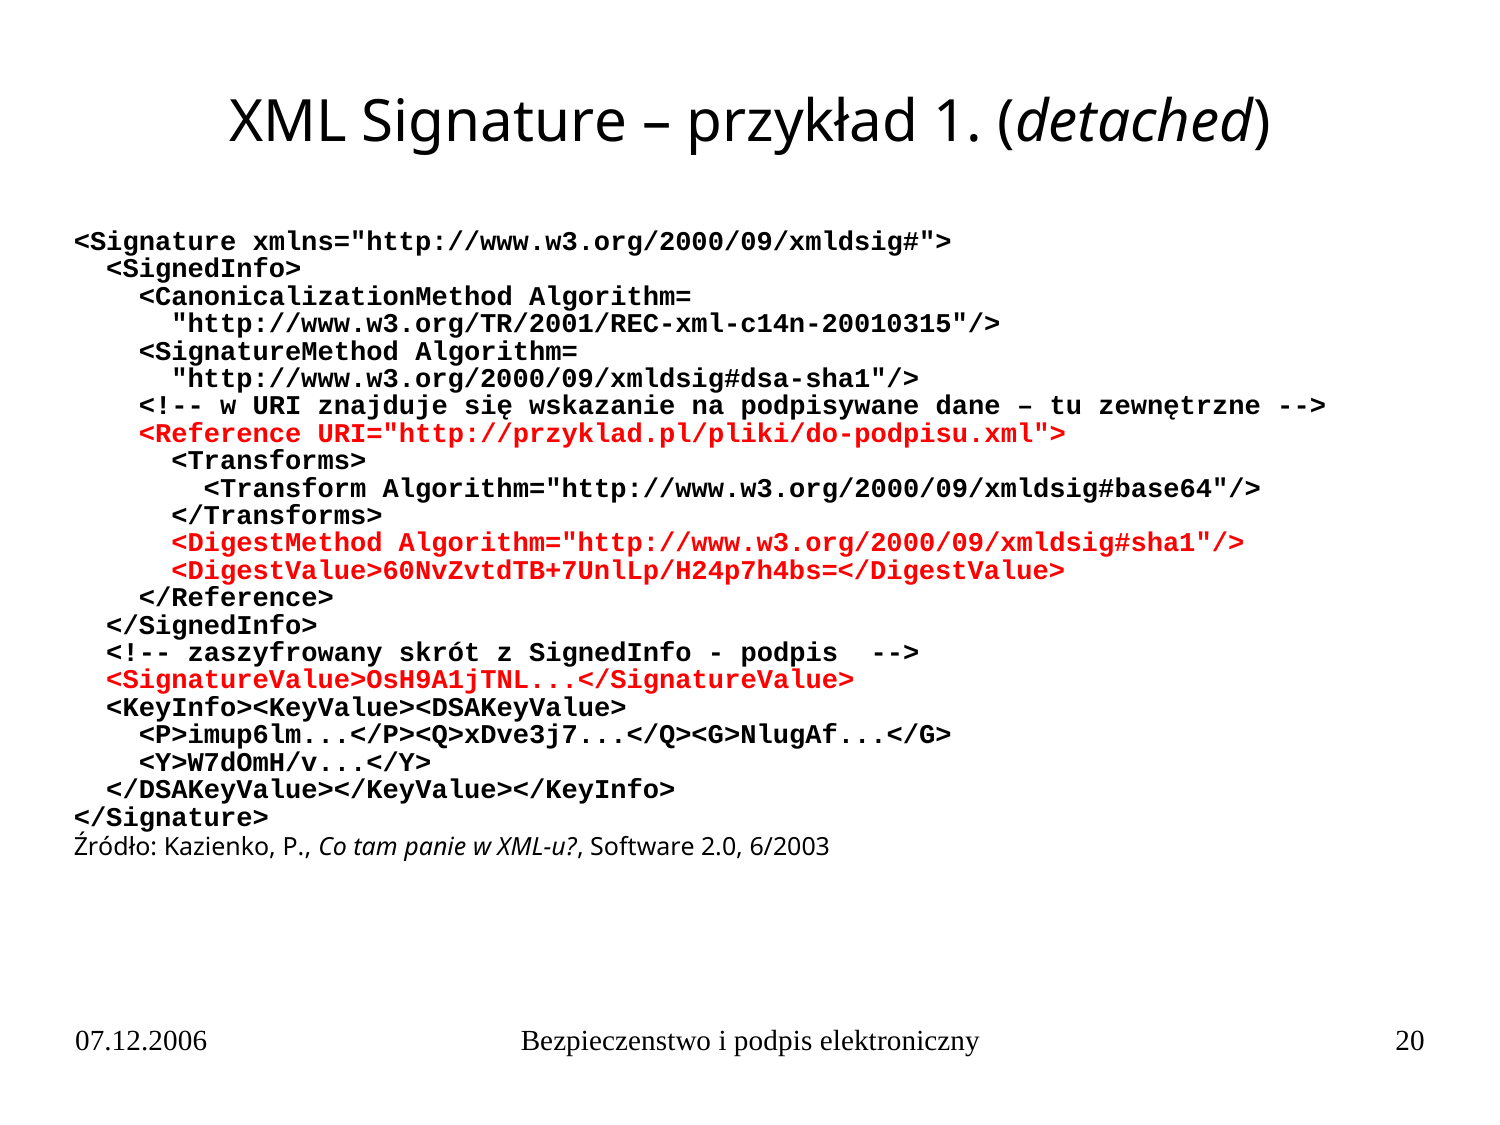

# XML Signature – przykład 1. (detached)
<Signature xmlns="http://www.w3.org/2000/09/xmldsig#">
 <SignedInfo>
 <CanonicalizationMethod Algorithm=
 "http://www.w3.org/TR/2001/REC-xml-c14n-20010315"/>
 <SignatureMethod Algorithm=
 "http://www.w3.org/2000/09/xmldsig#dsa-sha1"/>
 <!-- w URI znajduje się wskazanie na podpisywane dane – tu zewnętrzne -->
 <Reference URI="http://przyklad.pl/pliki/do-podpisu.xml">
 <Transforms>
 <Transform Algorithm="http://www.w3.org/2000/09/xmldsig#base64"/>
 </Transforms>
 <DigestMethod Algorithm="http://www.w3.org/2000/09/xmldsig#sha1"/>
 <DigestValue>60NvZvtdTB+7UnlLp/H24p7h4bs=</DigestValue>
 </Reference>
 </SignedInfo>
 <!-- zaszyfrowany skrót z SignedInfo - podpis -->
 <SignatureValue>OsH9A1jTNL...</SignatureValue>
 <KeyInfo><KeyValue><DSAKeyValue>
 <P>imup6lm...</P><Q>xDve3j7...</Q><G>NlugAf...</G>
 <Y>W7dOmH/v...</Y>
 </DSAKeyValue></KeyValue></KeyInfo>
</Signature>
Źródło: Kazienko, P., Co tam panie w XML-u?, Software 2.0, 6/2003
07.12.2006
Bezpieczenstwo i podpis elektroniczny
20